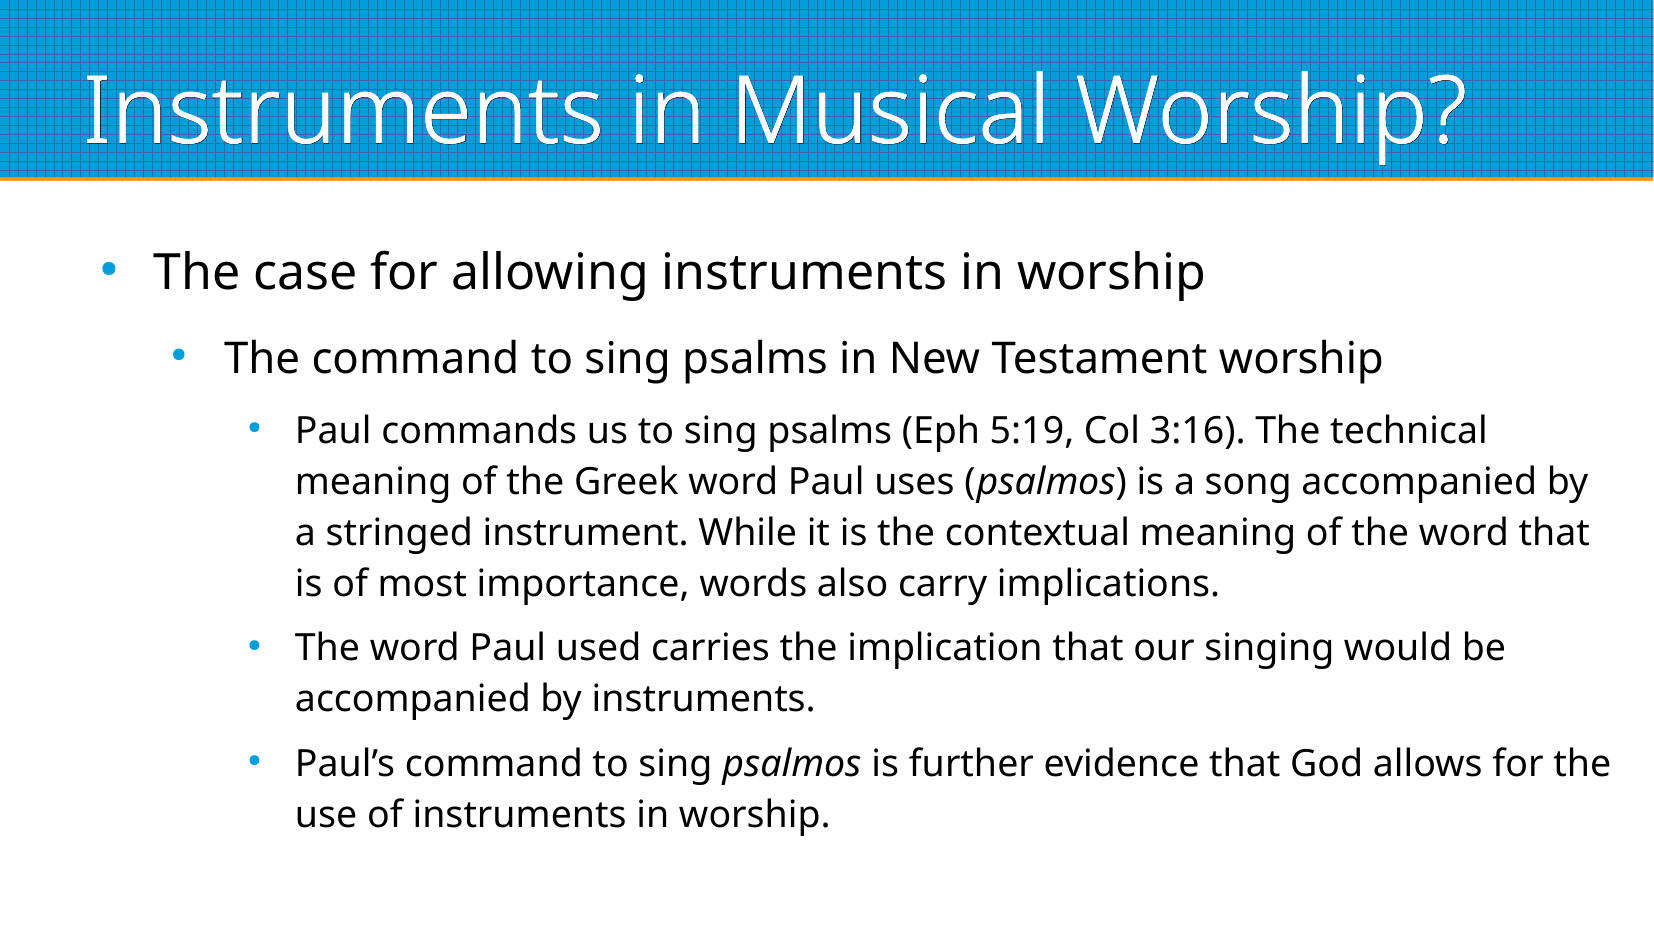

# Instruments in Musical Worship?
The case for allowing instruments in worship
The command to sing psalms in New Testament worship
Paul commands us to sing psalms (Eph 5:19, Col 3:16). The technical meaning of the Greek word Paul uses (psalmos) is a song accompanied by a stringed instrument. While it is the contextual meaning of the word that is of most importance, words also carry implications.
The word Paul used carries the implication that our singing would be accompanied by instruments.
Paul’s command to sing psalmos is further evidence that God allows for the use of instruments in worship.